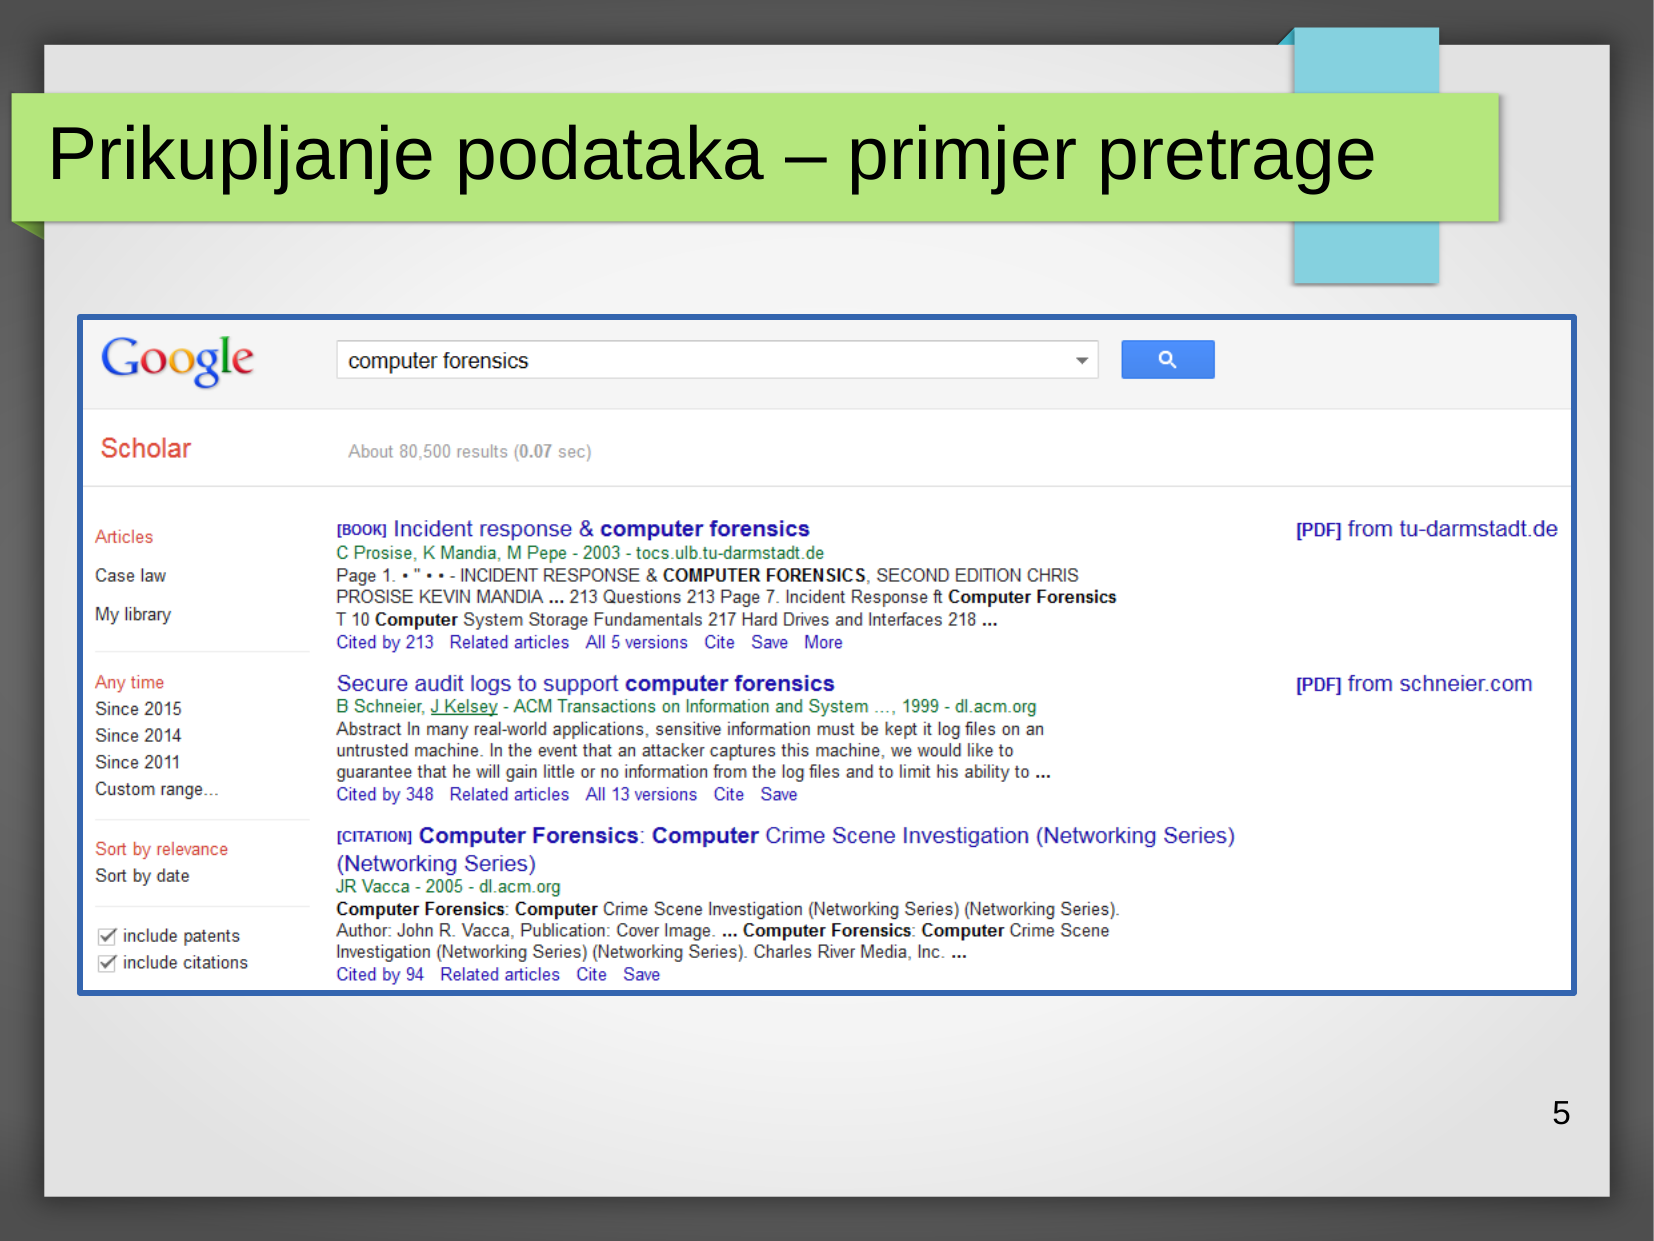

# Prikupljanje podataka – primjer pretrage
5